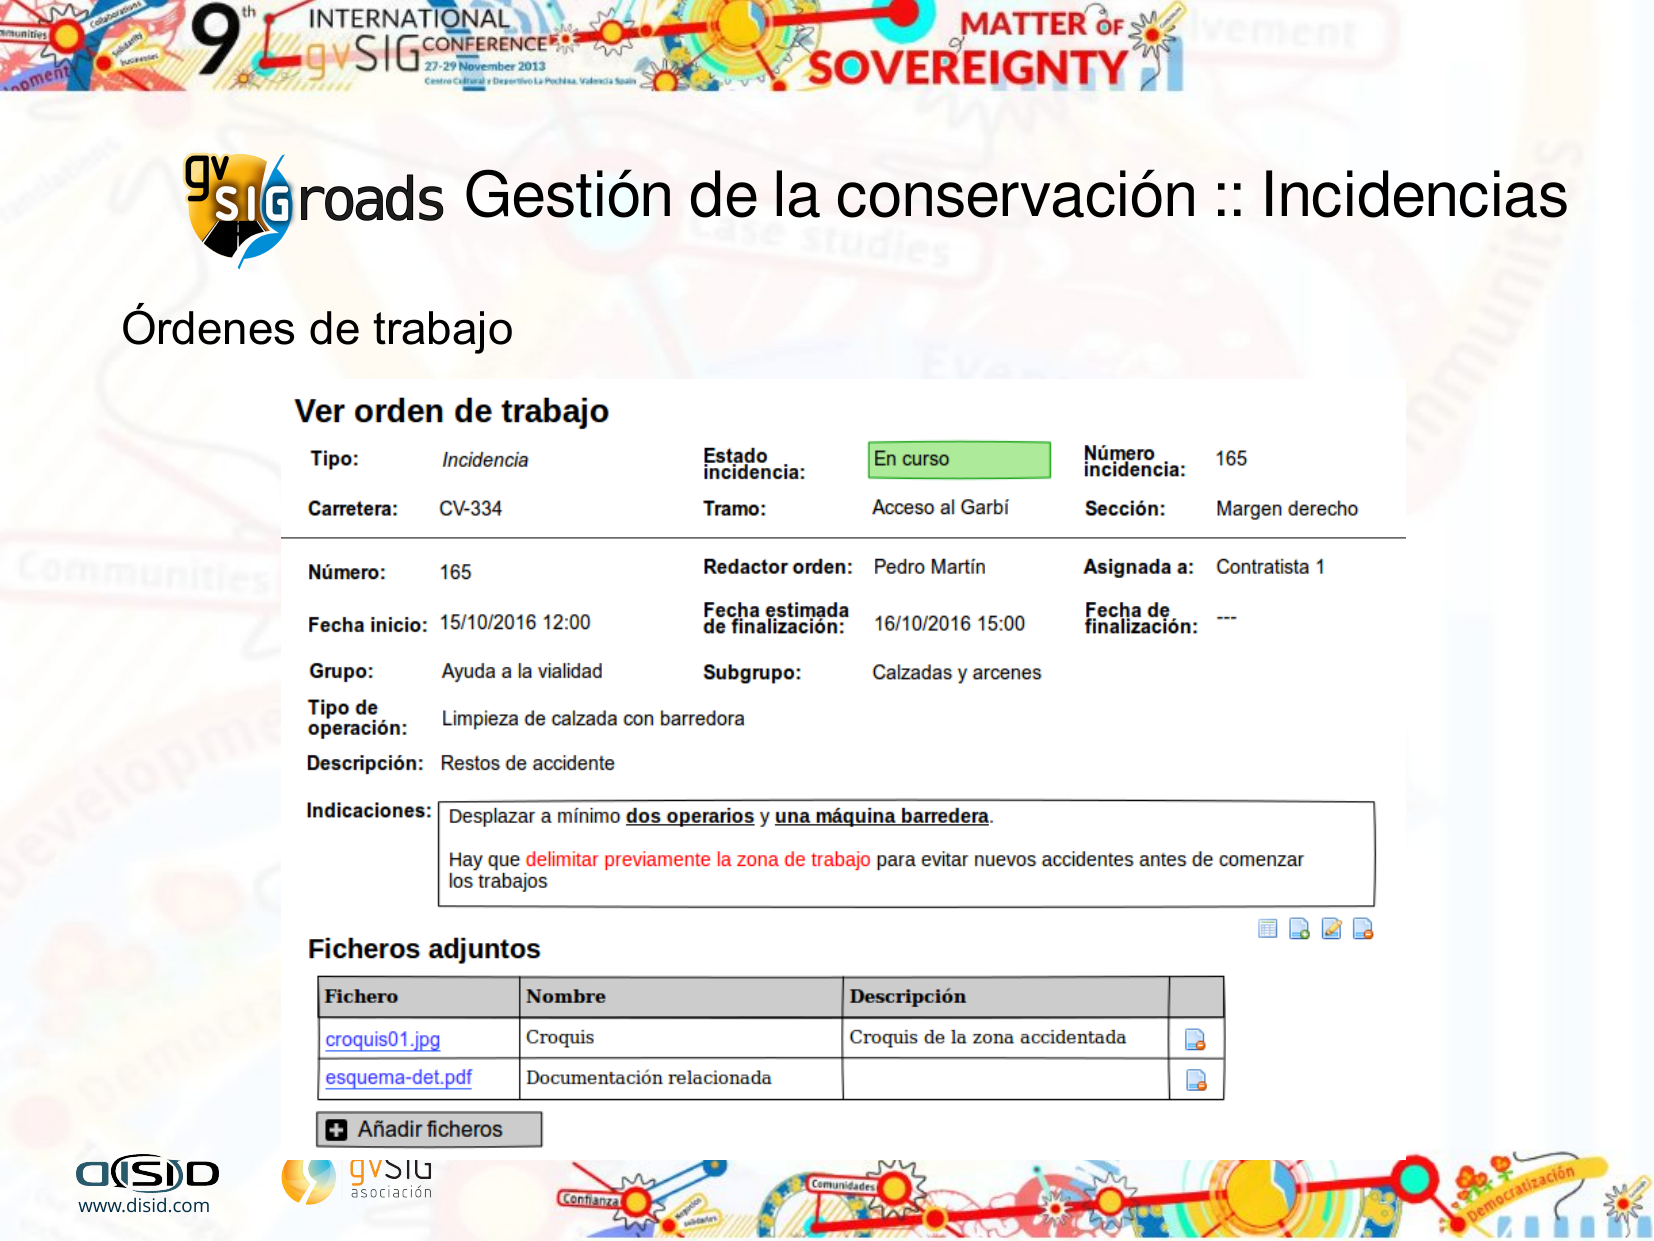

# Gestión de la conservación :: Incidencias
Órdenes de trabajo